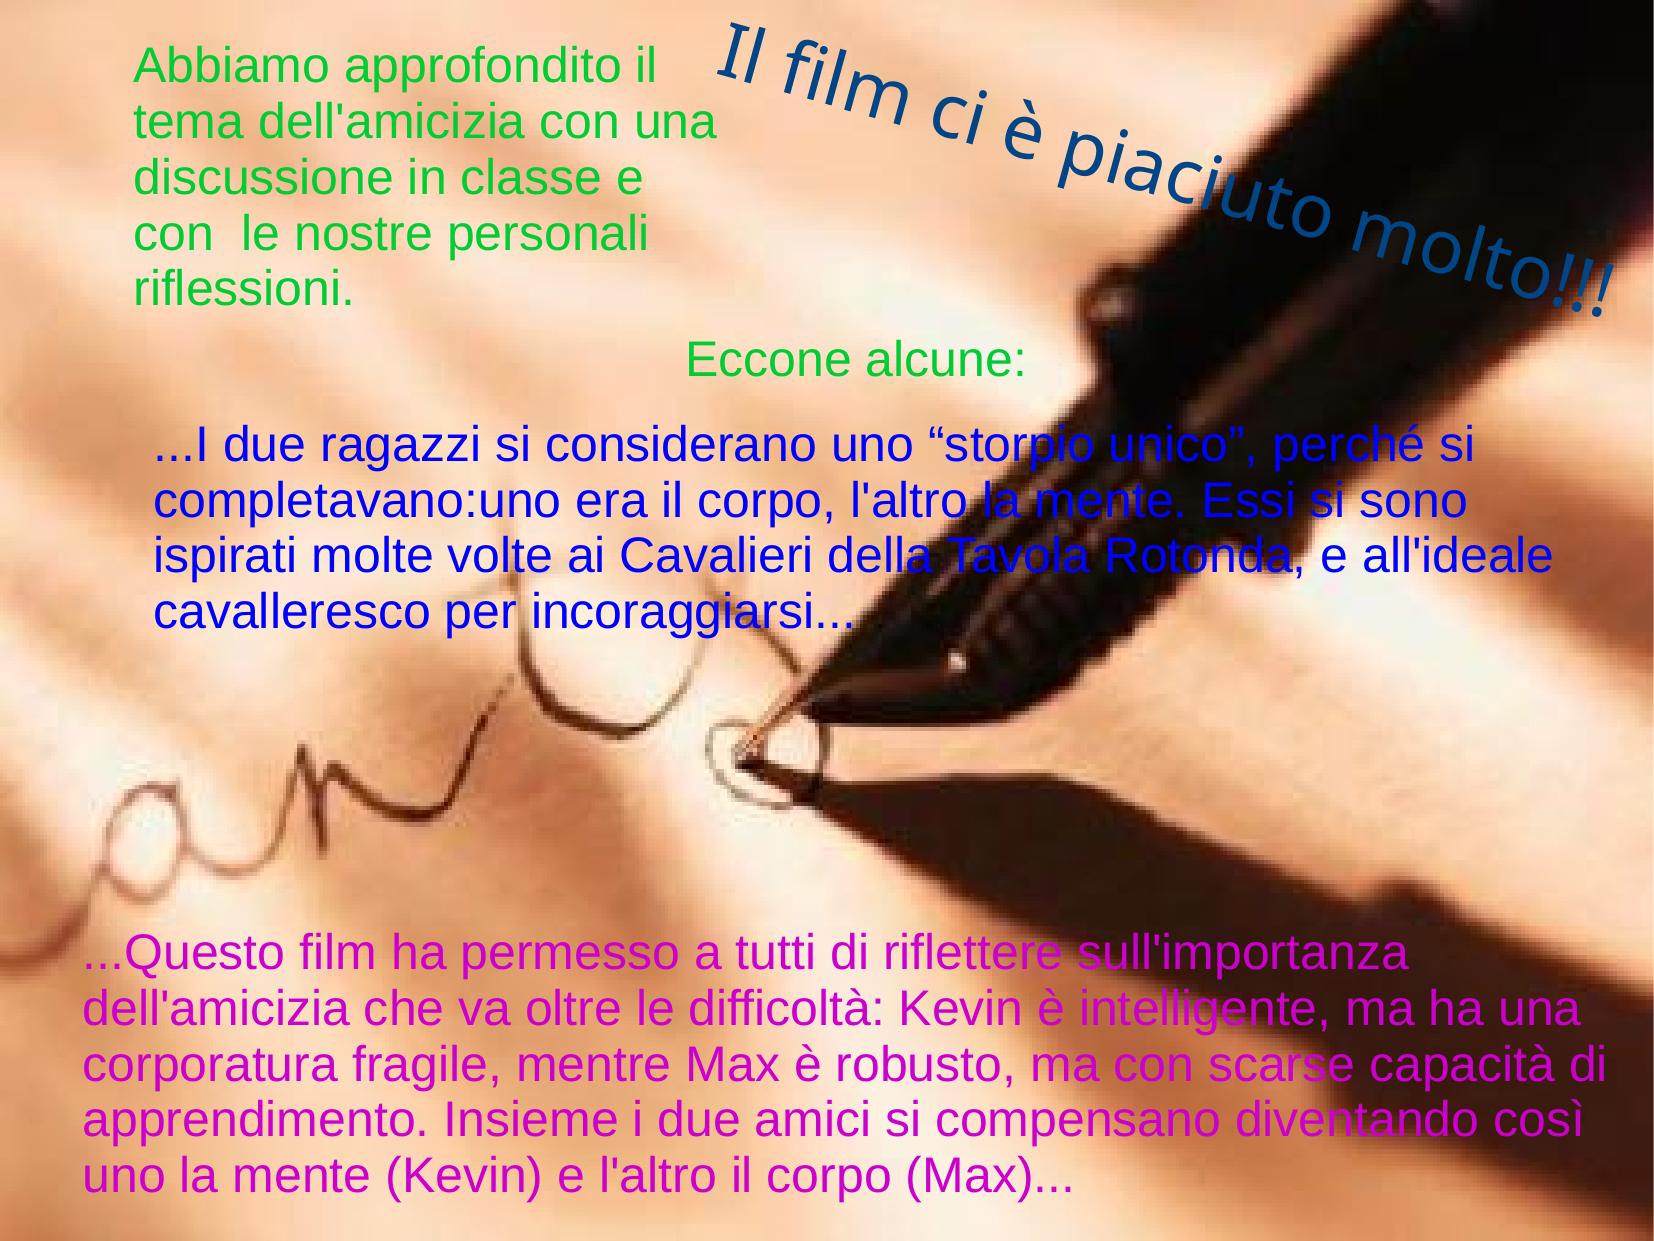

Abbiamo approfondito il tema dell'amicizia con una discussione in classe e con le nostre personali riflessioni.
# Il film ci è piaciuto molto!!!
 Eccone alcune:
...I due ragazzi si considerano uno “storpio unico”, perché si completavano:uno era il corpo, l'altro la mente. Essi si sono ispirati molte volte ai Cavalieri della Tavola Rotonda, e all'ideale cavalleresco per incoraggiarsi...
...Questo film ha permesso a tutti di riflettere sull'importanza dell'amicizia che va oltre le difficoltà: Kevin è intelligente, ma ha una corporatura fragile, mentre Max è robusto, ma con scarse capacità di apprendimento. Insieme i due amici si compensano diventando così uno la mente (Kevin) e l'altro il corpo (Max)...